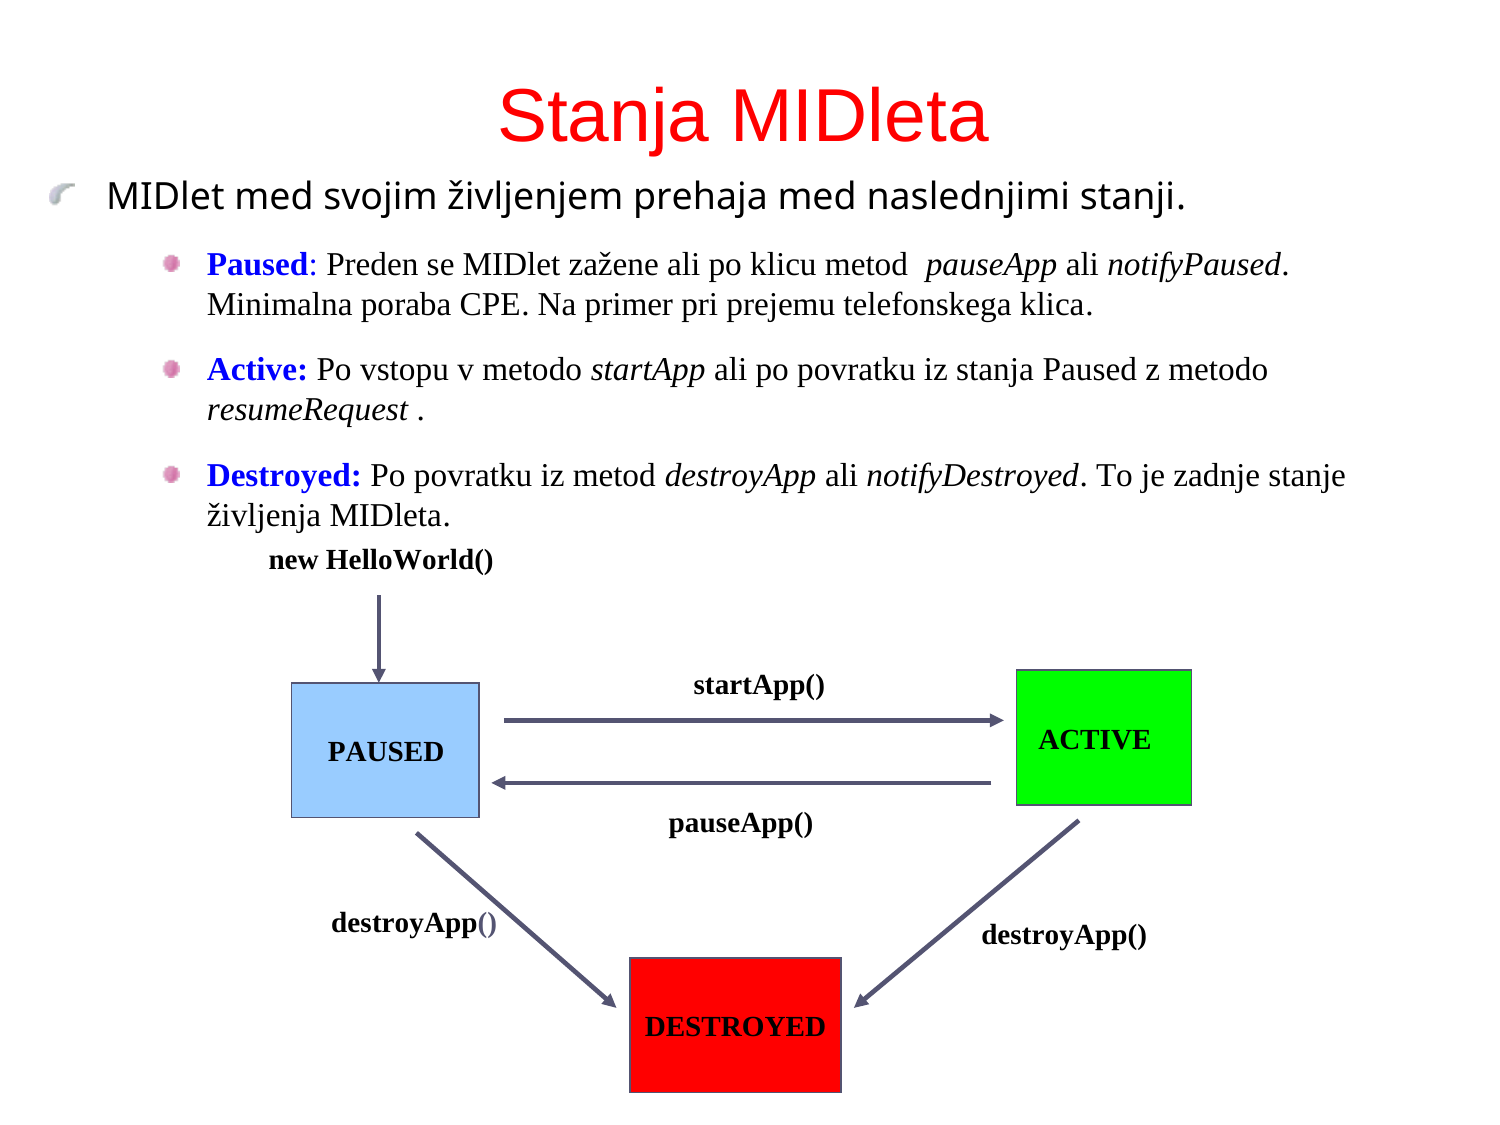

# Stanja MIDleta
MIDlet med svojim življenjem prehaja med naslednjimi stanji.
new HelloWorld()
Paused: Preden se MIDlet zažene ali po klicu metod pauseApp ali notifyPaused. Minimalna poraba CPE. Na primer pri prejemu telefonskega klica.
 PAUSED
Active: Po vstopu v metodo startApp ali po povratku iz stanja Paused z metodo resumeRequest .
startApp()
 ACTIVE
Destroyed: Po povratku iz metod destroyApp ali notifyDestroyed. To je zadnje stanje življenja MIDleta.
DESTROYED
pauseApp()
destroyApp()
destroyApp()